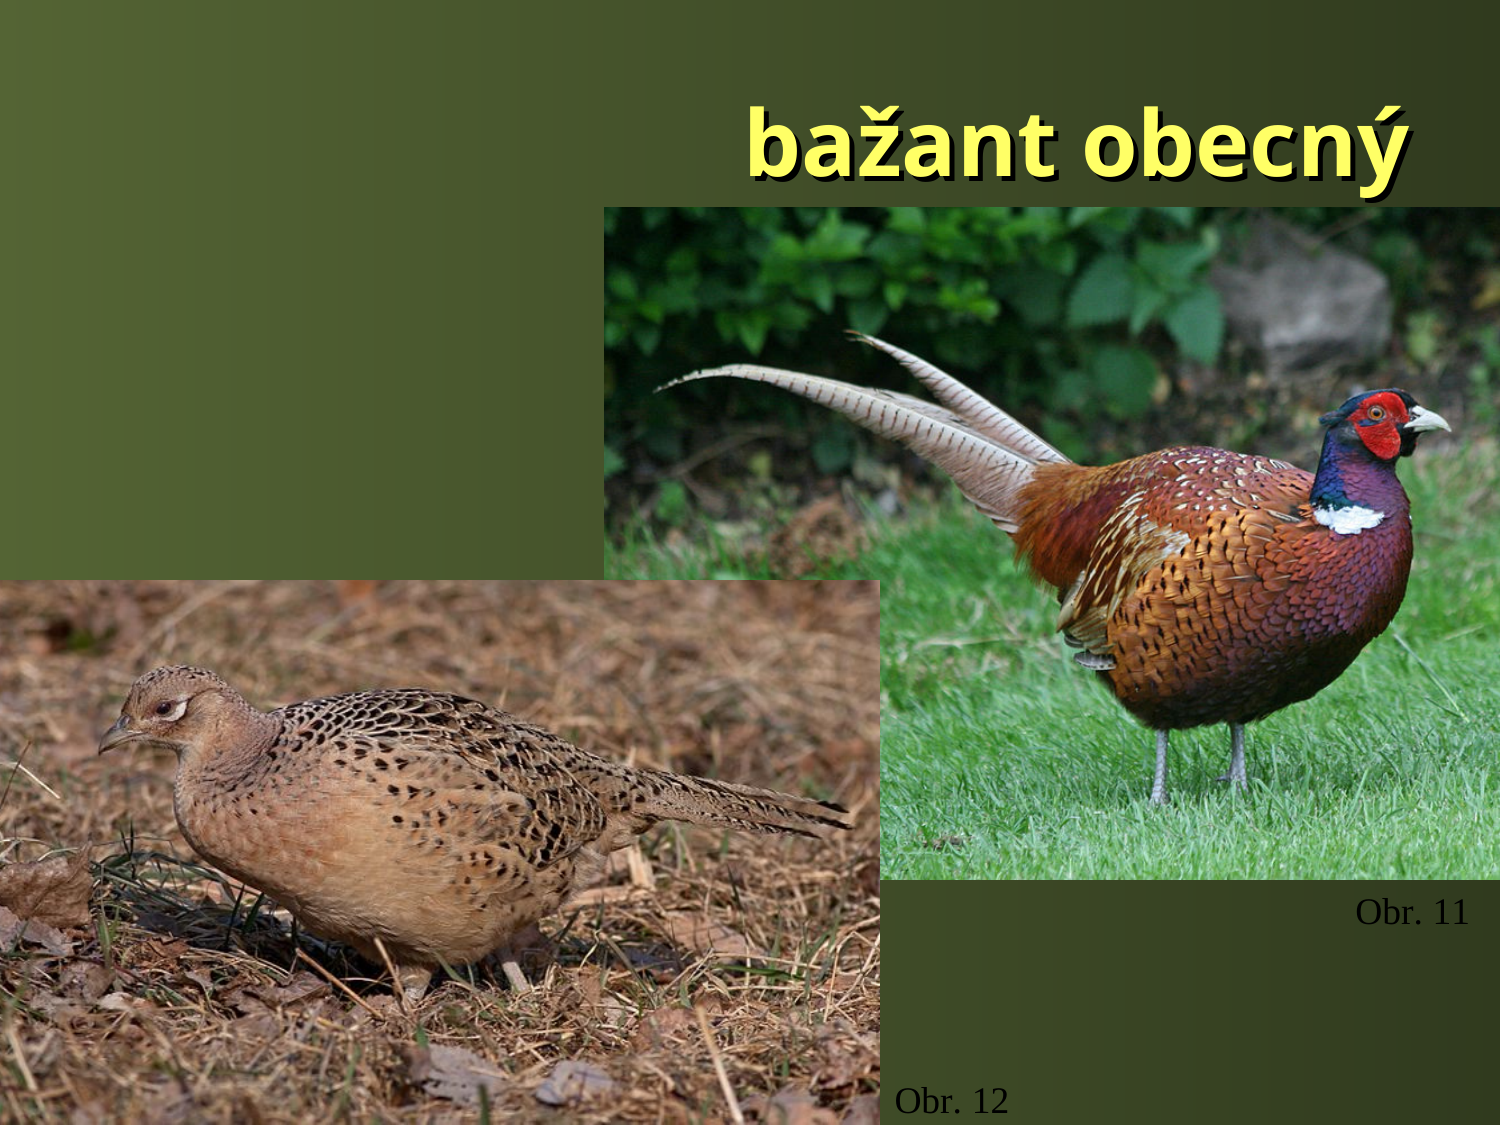

# bažant obecný
Obr. 11
Obr. 12